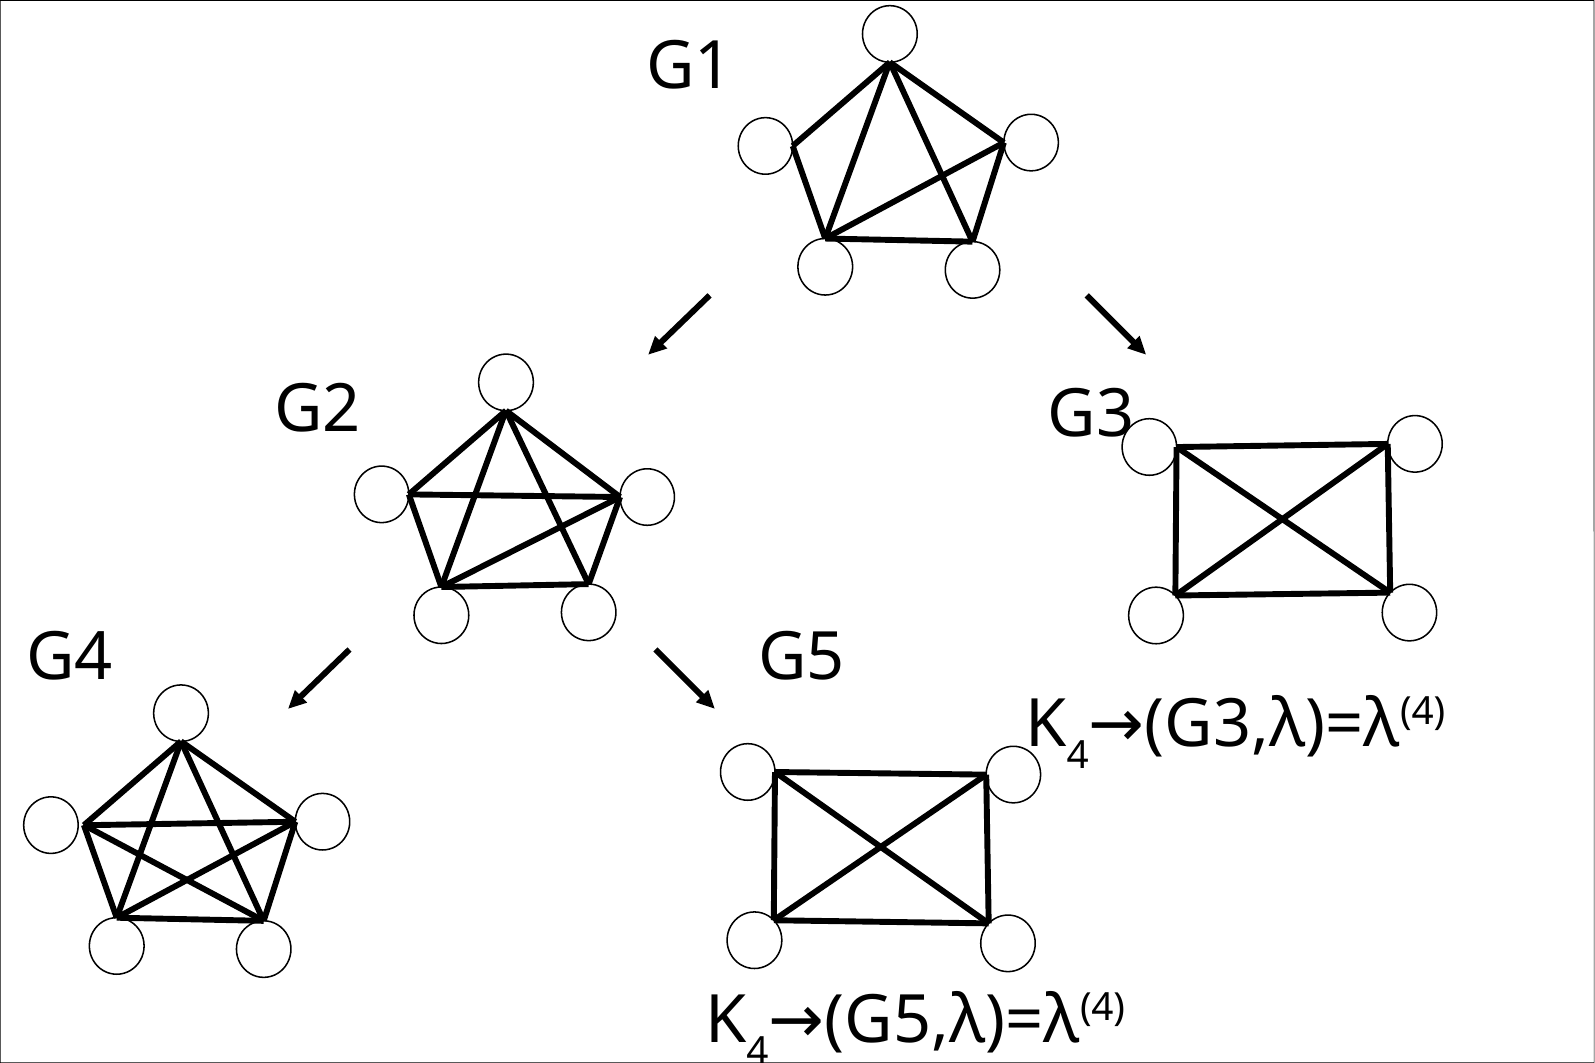

G1
G2
G3
G4
G5
K4→(G3,λ)=λ(4)‏
K4→(G5,λ)=λ(4)‏